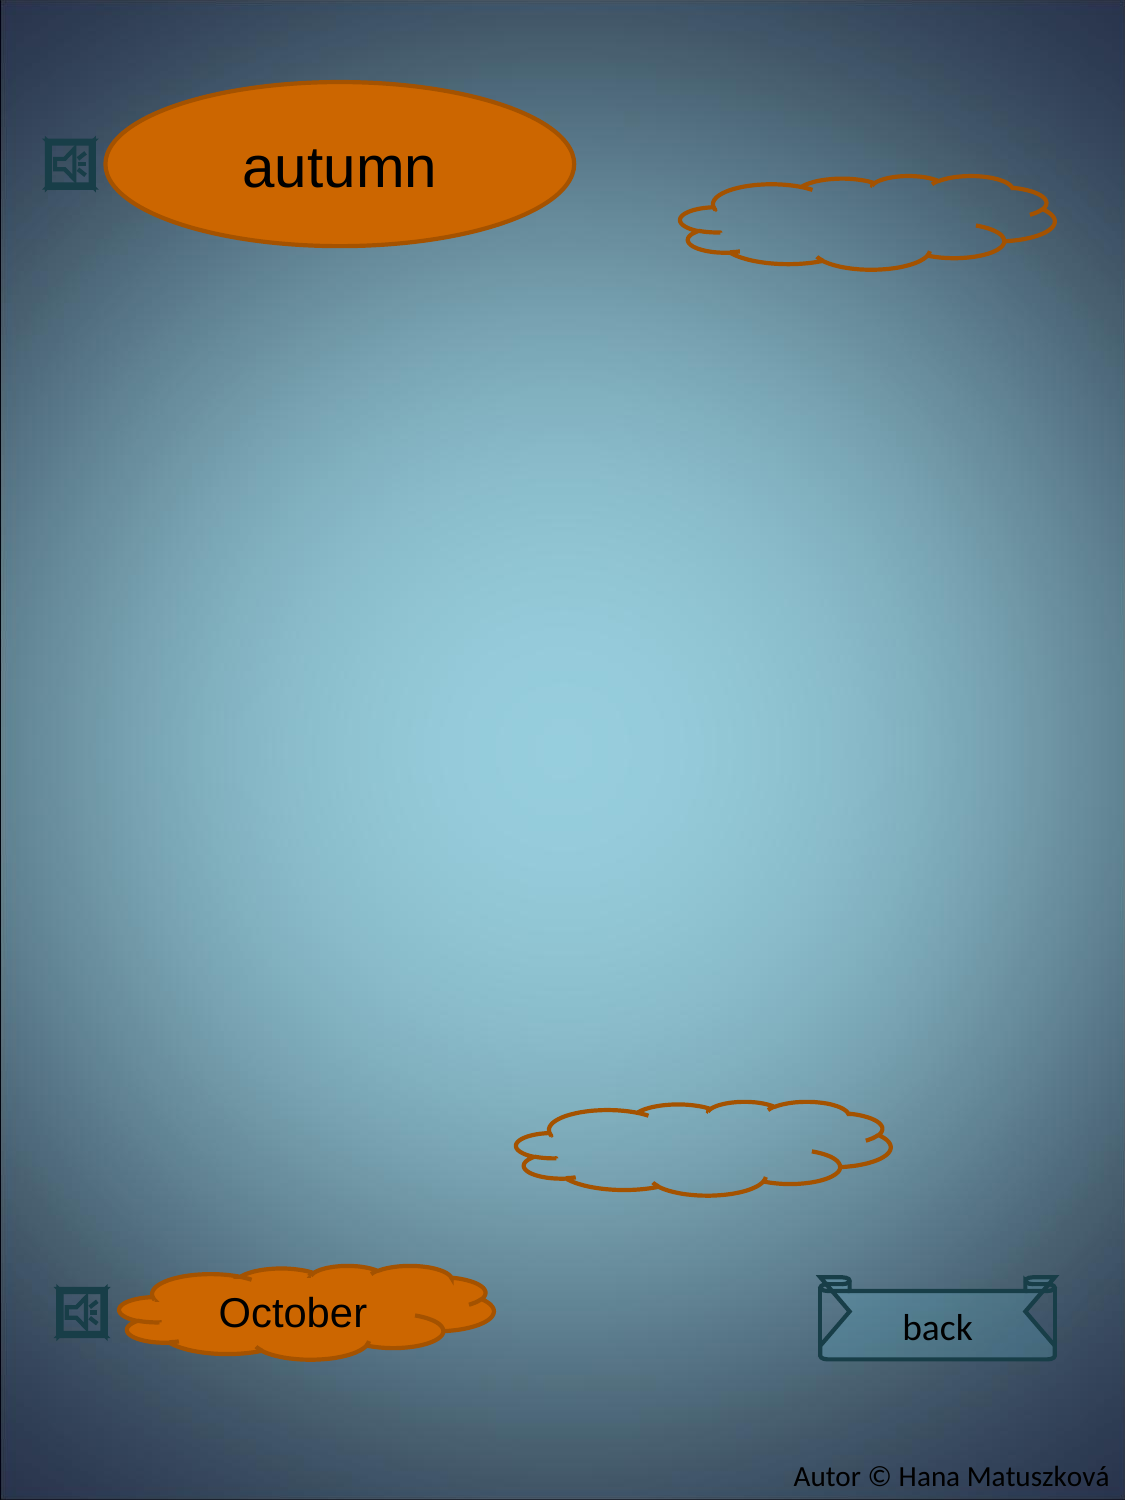

autumn
October
back
Autor © Hana Matuszková